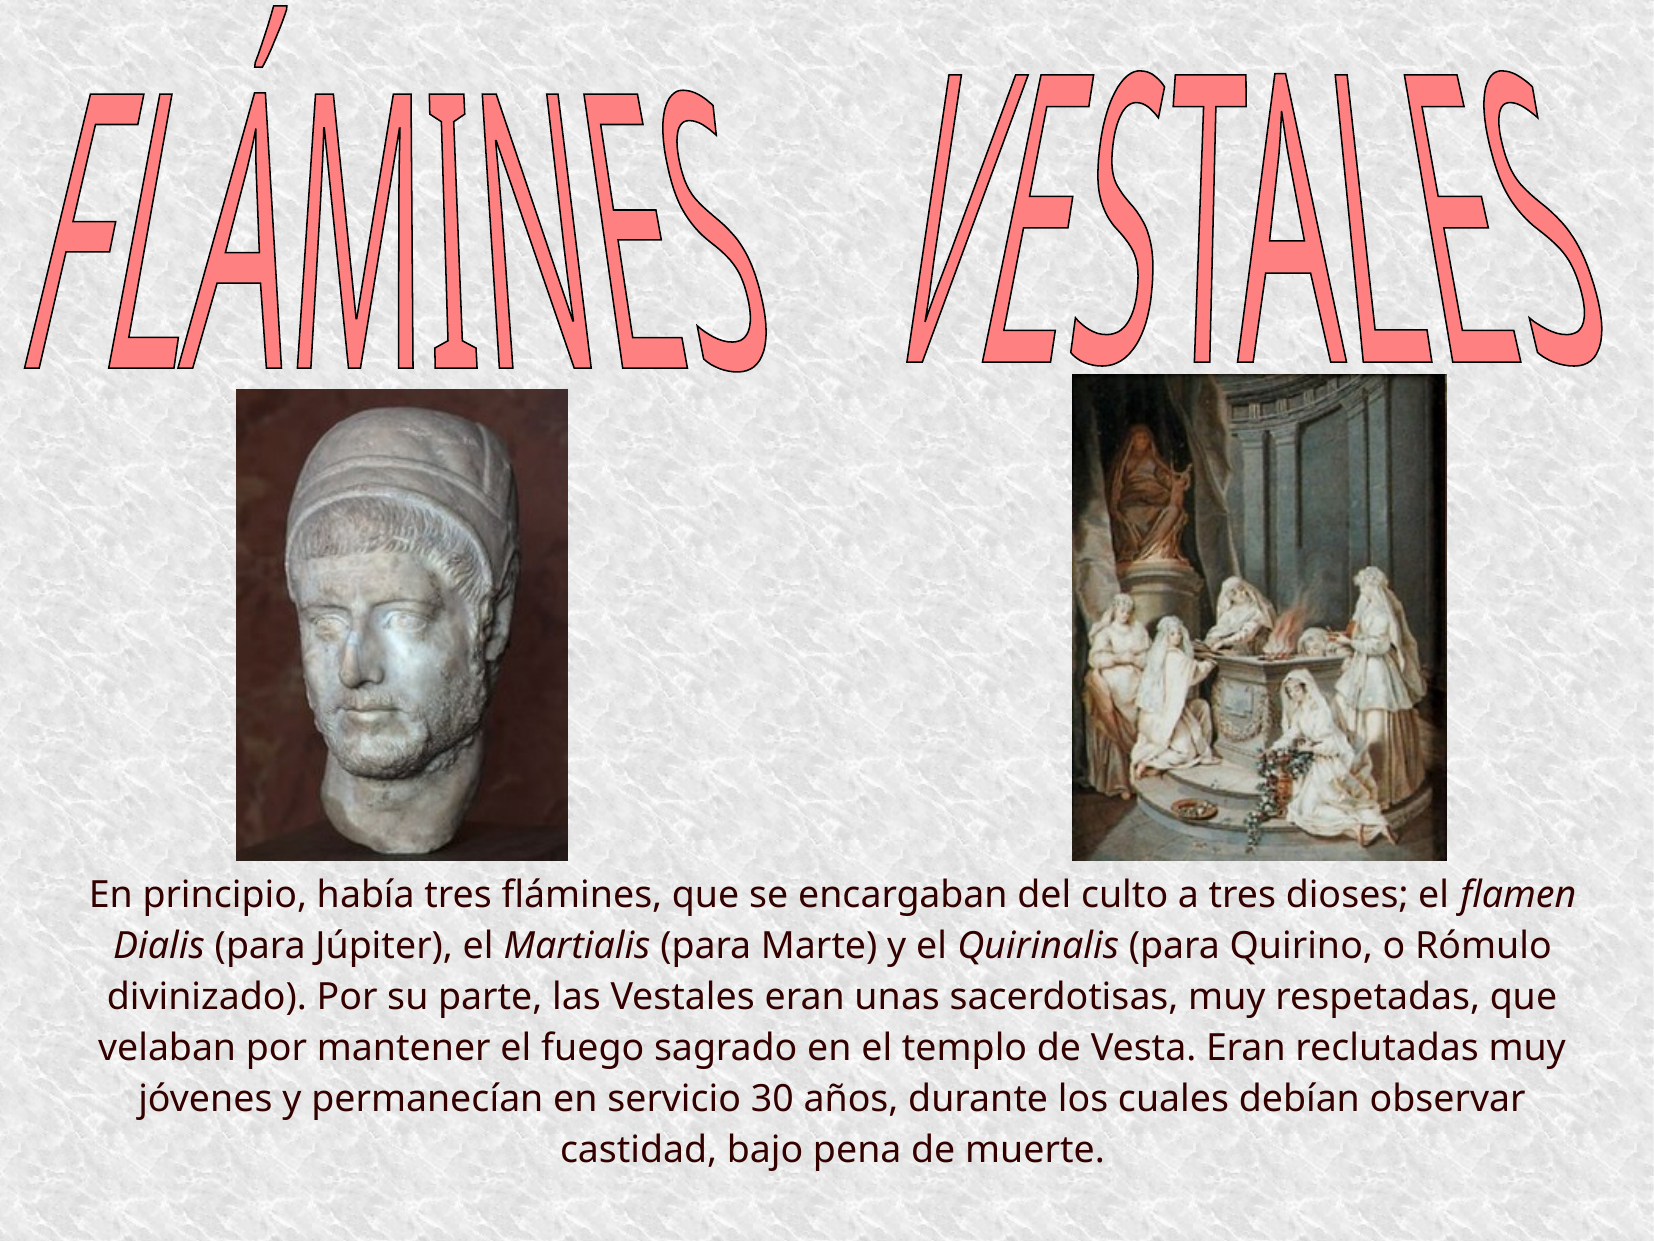

FLÁMINES
VESTALES
En principio, había tres flámines, que se encargaban del culto a tres dioses; el flamen Dialis (para Júpiter), el Martialis (para Marte) y el Quirinalis (para Quirino, o Rómulo divinizado). Por su parte, las Vestales eran unas sacerdotisas, muy respetadas, que velaban por mantener el fuego sagrado en el templo de Vesta. Eran reclutadas muy jóvenes y permanecían en servicio 30 años, durante los cuales debían observar castidad, bajo pena de muerte.